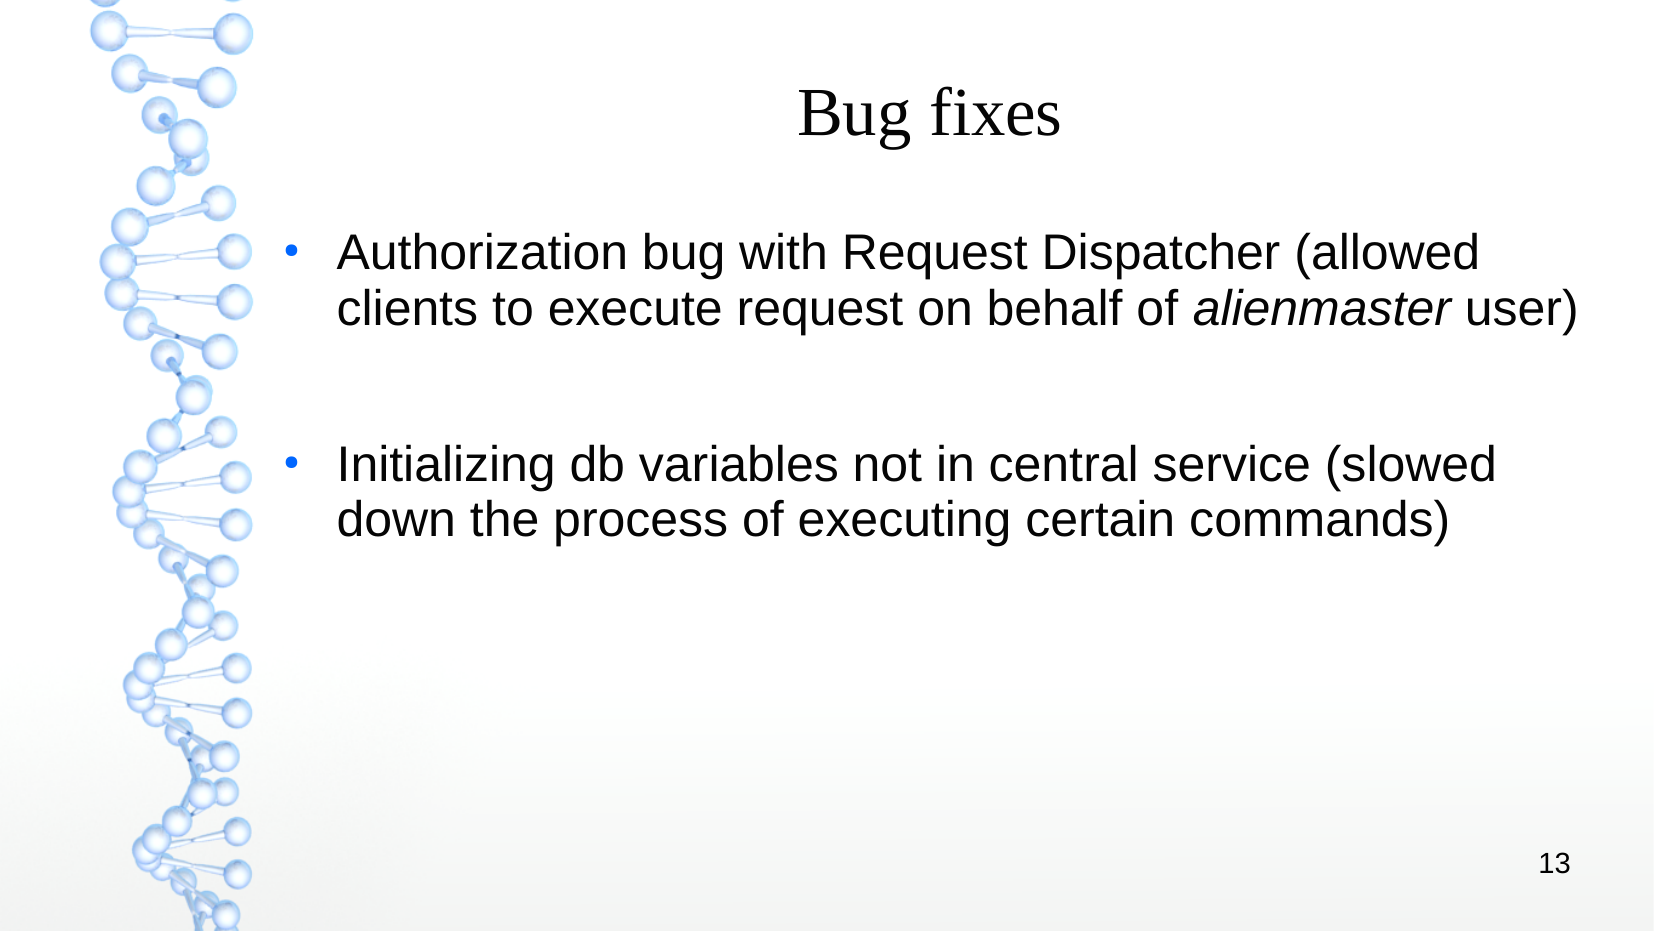

# Bug fixes
Authorization bug with Request Dispatcher (allowed clients to execute request on behalf of alienmaster user)
Initializing db variables not in central service (slowed down the process of executing certain commands)
13